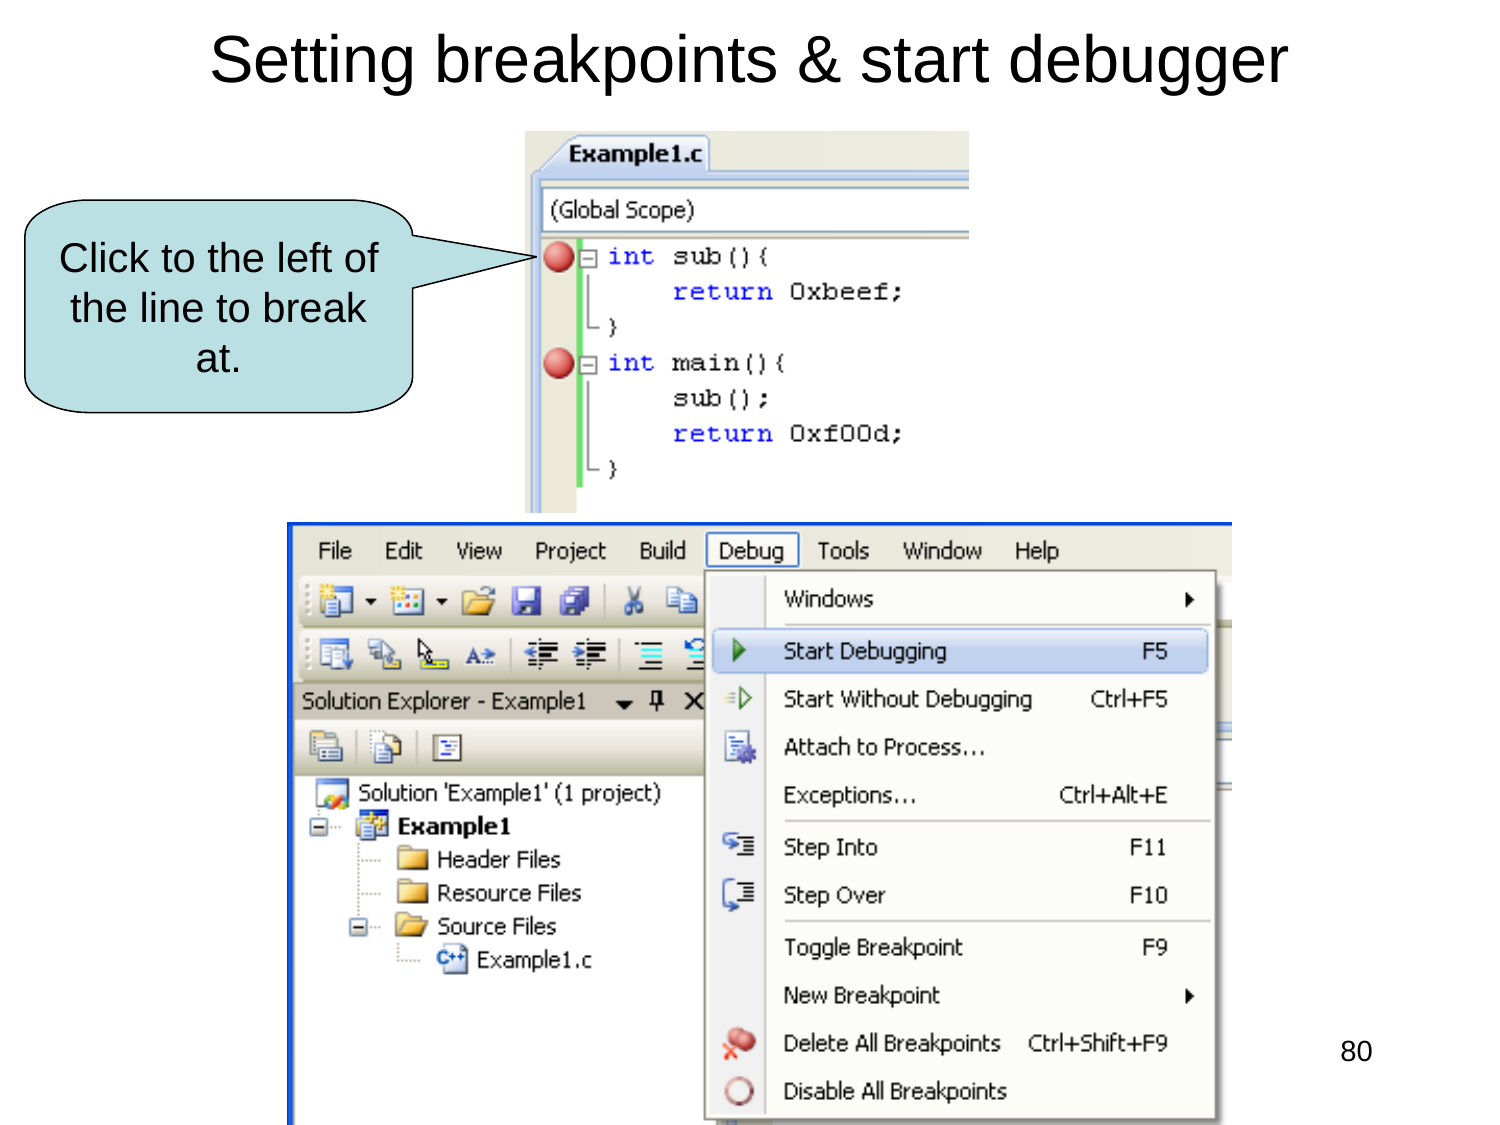

# Setting breakpoints & start debugger
Click to the left of the line to break at.